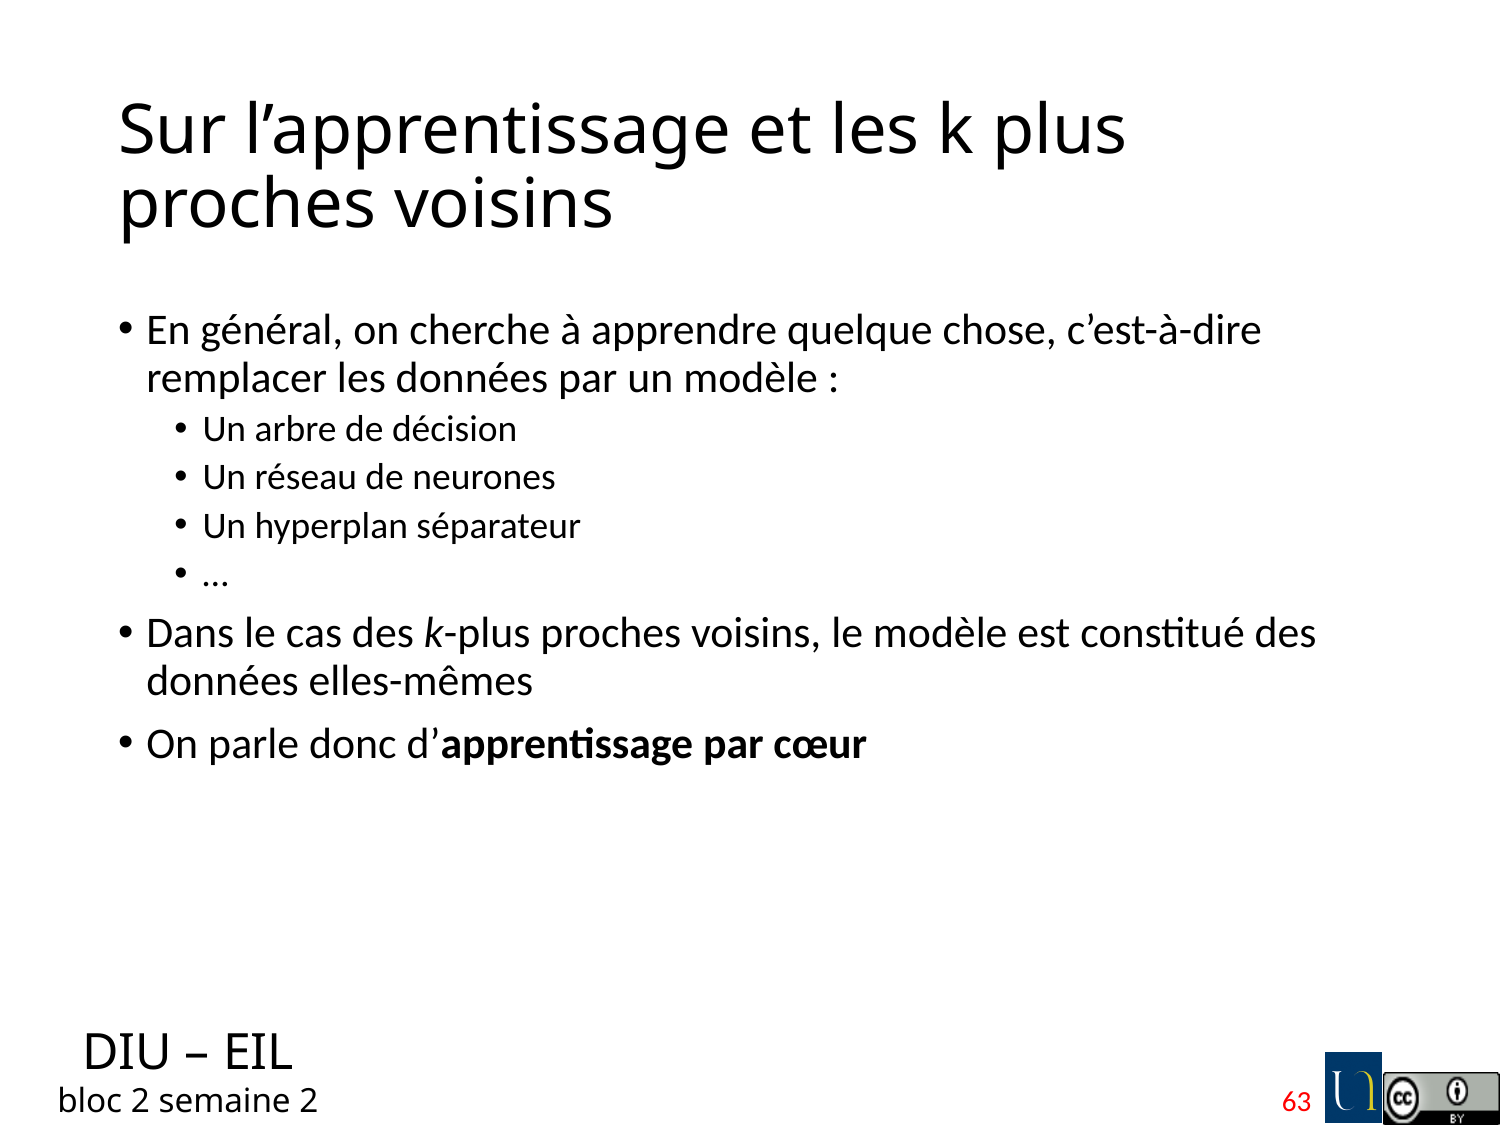

# Sur l’apprentissage et les k plus proches voisins
En général, on cherche à apprendre quelque chose, c’est-à-dire remplacer les données par un modèle :
Un arbre de décision
Un réseau de neurones
Un hyperplan séparateur
…
Dans le cas des k-plus proches voisins, le modèle est constitué des données elles-mêmes
On parle donc d’apprentissage par cœur